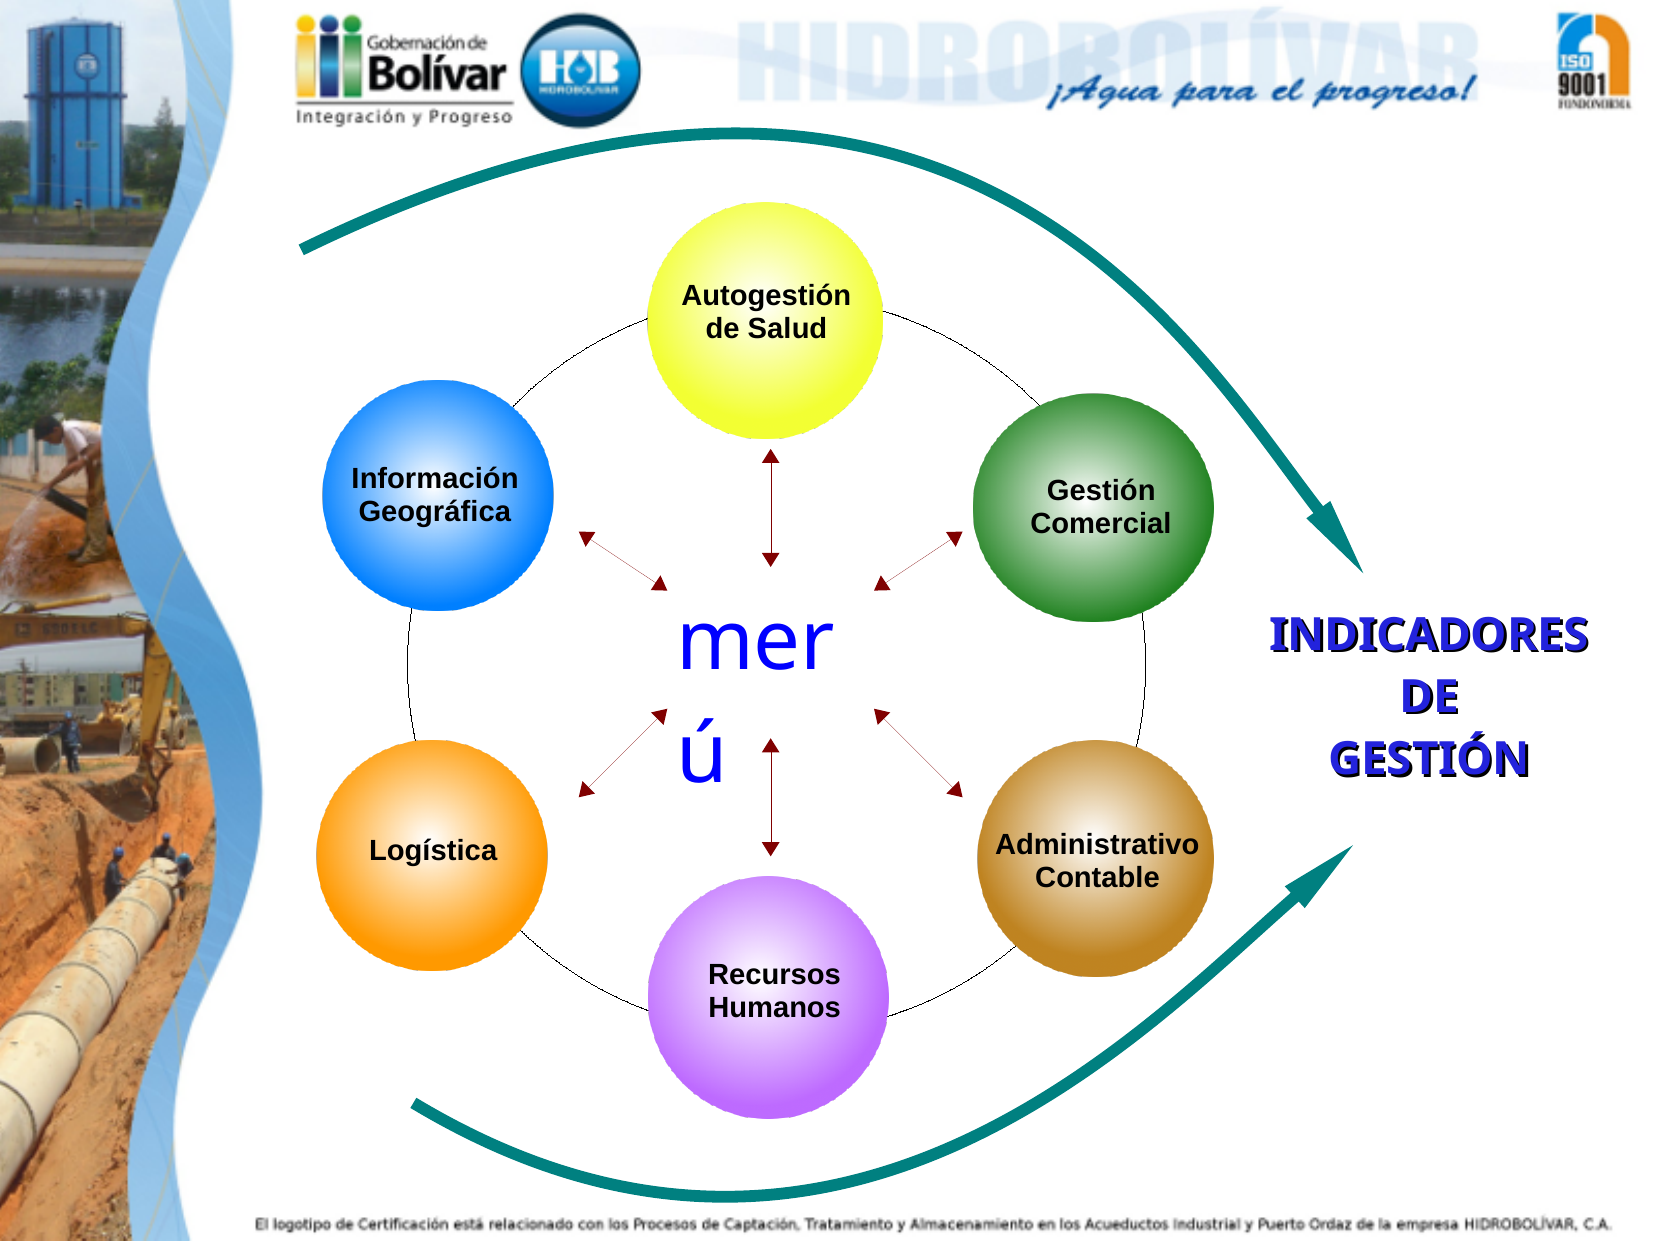

Autogestión
de Salud
Información
Geográfica
Gestión
Comercial
merú
INDICADORES
DE
GESTIÓN
Logística
Administrativo
Contable
Recursos
Humanos